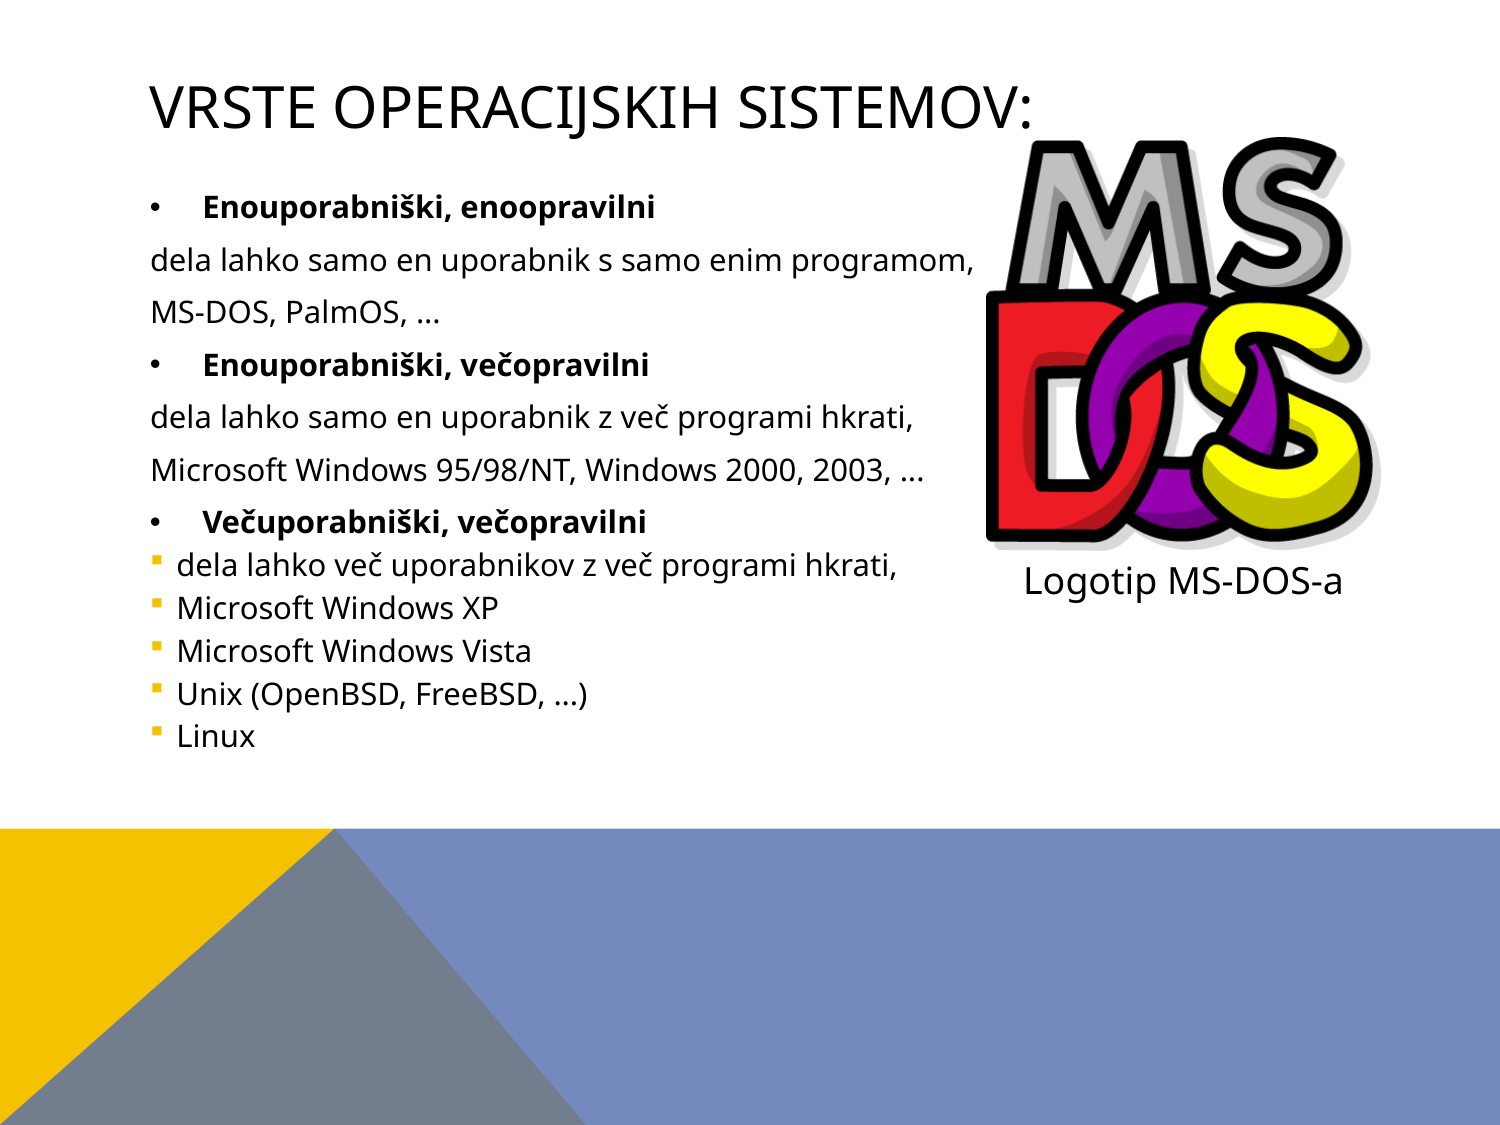

# Vrste operacijskih sistemov:
Enouporabniški, enoopravilni
dela lahko samo en uporabnik s samo enim programom,
MS-DOS, PalmOS, ...
Enouporabniški, večopravilni
dela lahko samo en uporabnik z več programi hkrati,
Microsoft Windows 95/98/NT, Windows 2000, 2003, ...
Večuporabniški, večopravilni
dela lahko več uporabnikov z več programi hkrati,
Microsoft Windows XP
Microsoft Windows Vista
Unix (OpenBSD, FreeBSD, ...)
Linux
Logotip MS-DOS-a